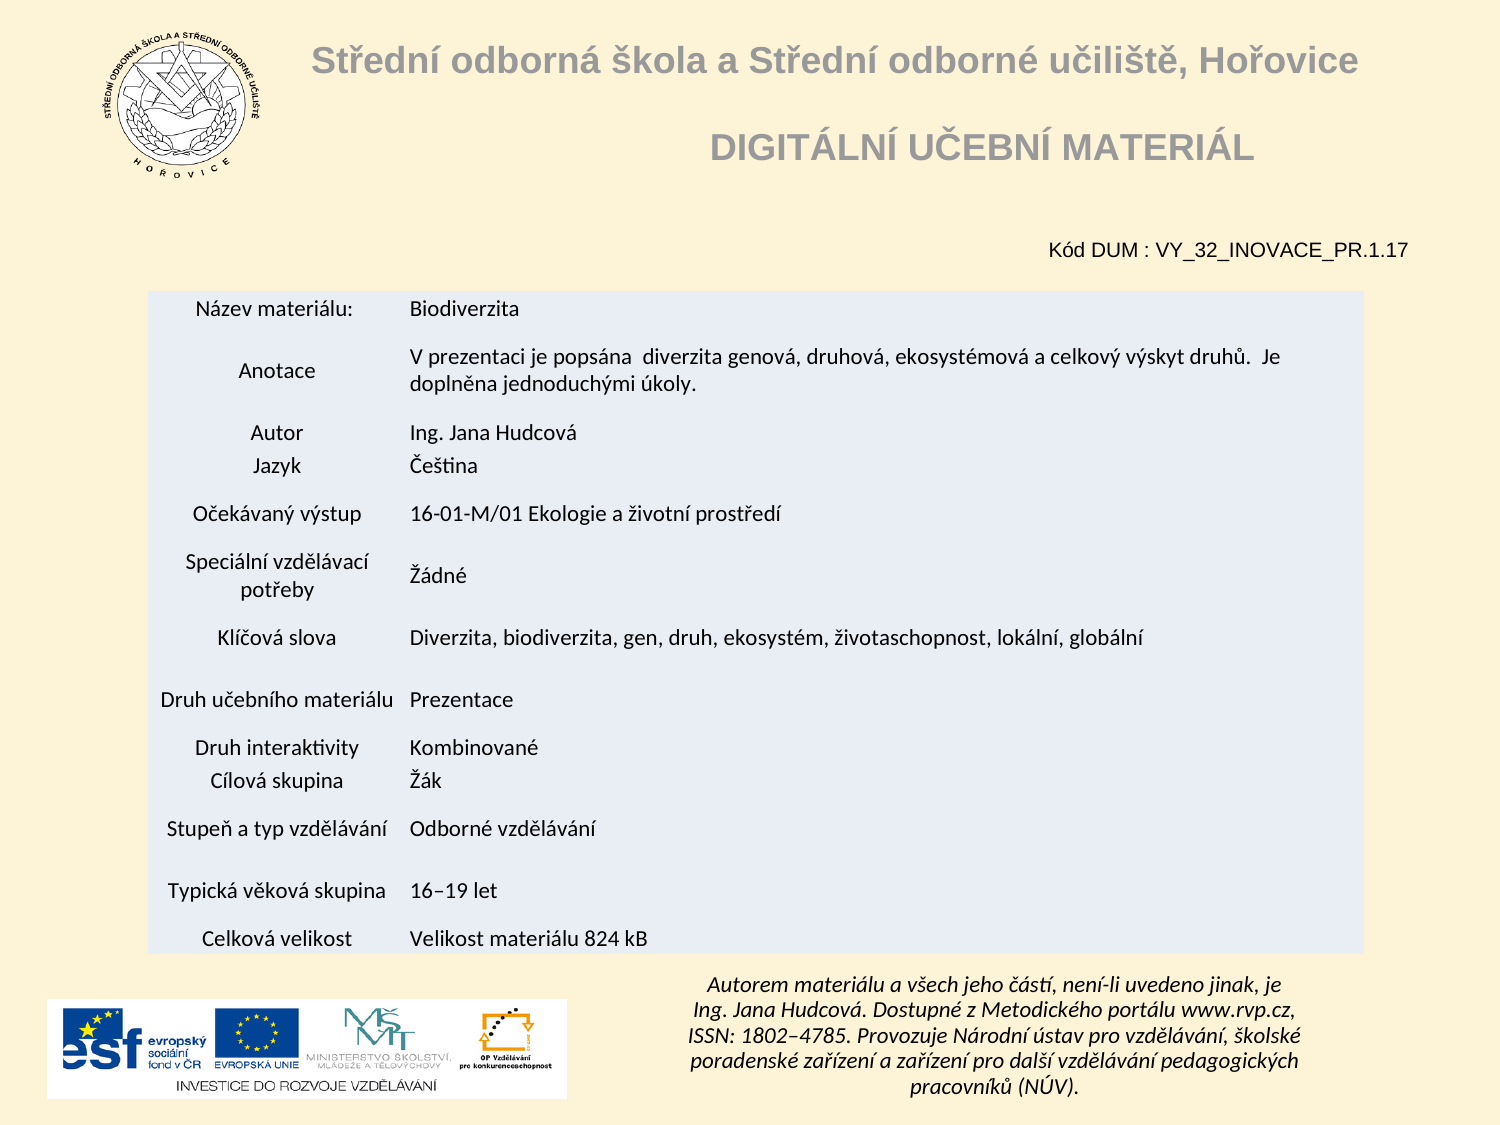

Kód DUM : VY_32_INOVACE_PR.1.17
| Název materiálu: | Biodiverzita |
| --- | --- |
| Anotace | V prezentaci je popsána diverzita genová, druhová, ekosystémová a celkový výskyt druhů. Je doplněna jednoduchými úkoly. |
| Autor | Ing. Jana Hudcová |
| Jazyk | Čeština |
| Očekávaný výstup | 16-01-M/01 Ekologie a životní prostředí |
| Speciální vzdělávací potřeby | Žádné |
| Klíčová slova | Diverzita, biodiverzita, gen, druh, ekosystém, životaschopnost, lokální, globální |
| Druh učebního materiálu | Prezentace |
| Druh interaktivity | Kombinované |
| Cílová skupina | Žák |
| Stupeň a typ vzdělávání | Odborné vzdělávání |
| Typická věková skupina | 16–19 let |
| Celková velikost | Velikost materiálu 824 kB |
Autorem materiálu a všech jeho částí, není-li uvedeno jinak, je
Ing. Jana Hudcová. Dostupné z Metodického portálu www.rvp.cz,
ISSN: 1802–4785. Provozuje Národní ústav pro vzdělávání, školské
poradenské zařízení a zařízení pro další vzdělávání pedagogických
pracovníků (NÚV).